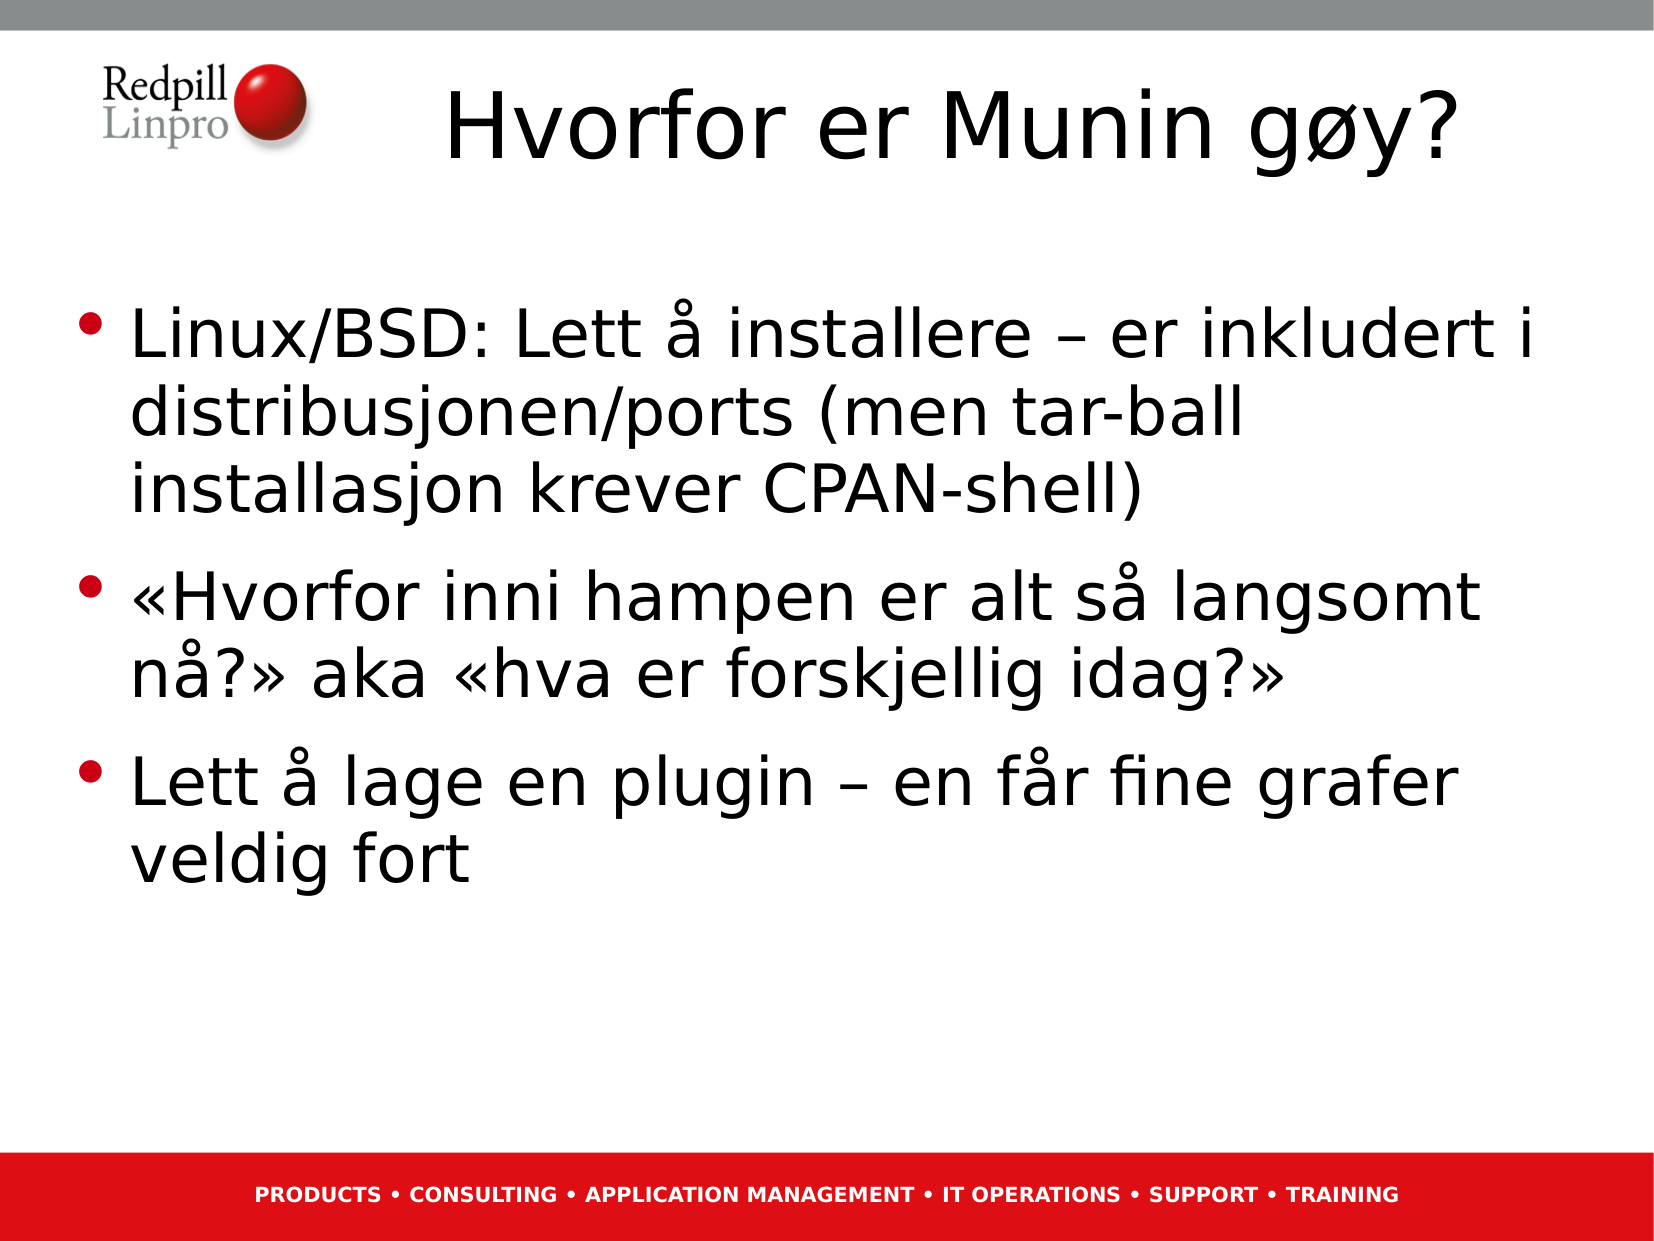

Hvorfor er Munin gøy?
# Linux/BSD: Lett å installere – er inkludert i distribusjonen/ports (men tar-ball installasjon krever CPAN-shell)
«Hvorfor inni hampen er alt så langsomt nå?» aka «hva er forskjellig idag?»
Lett å lage en plugin – en får fine grafer veldig fort